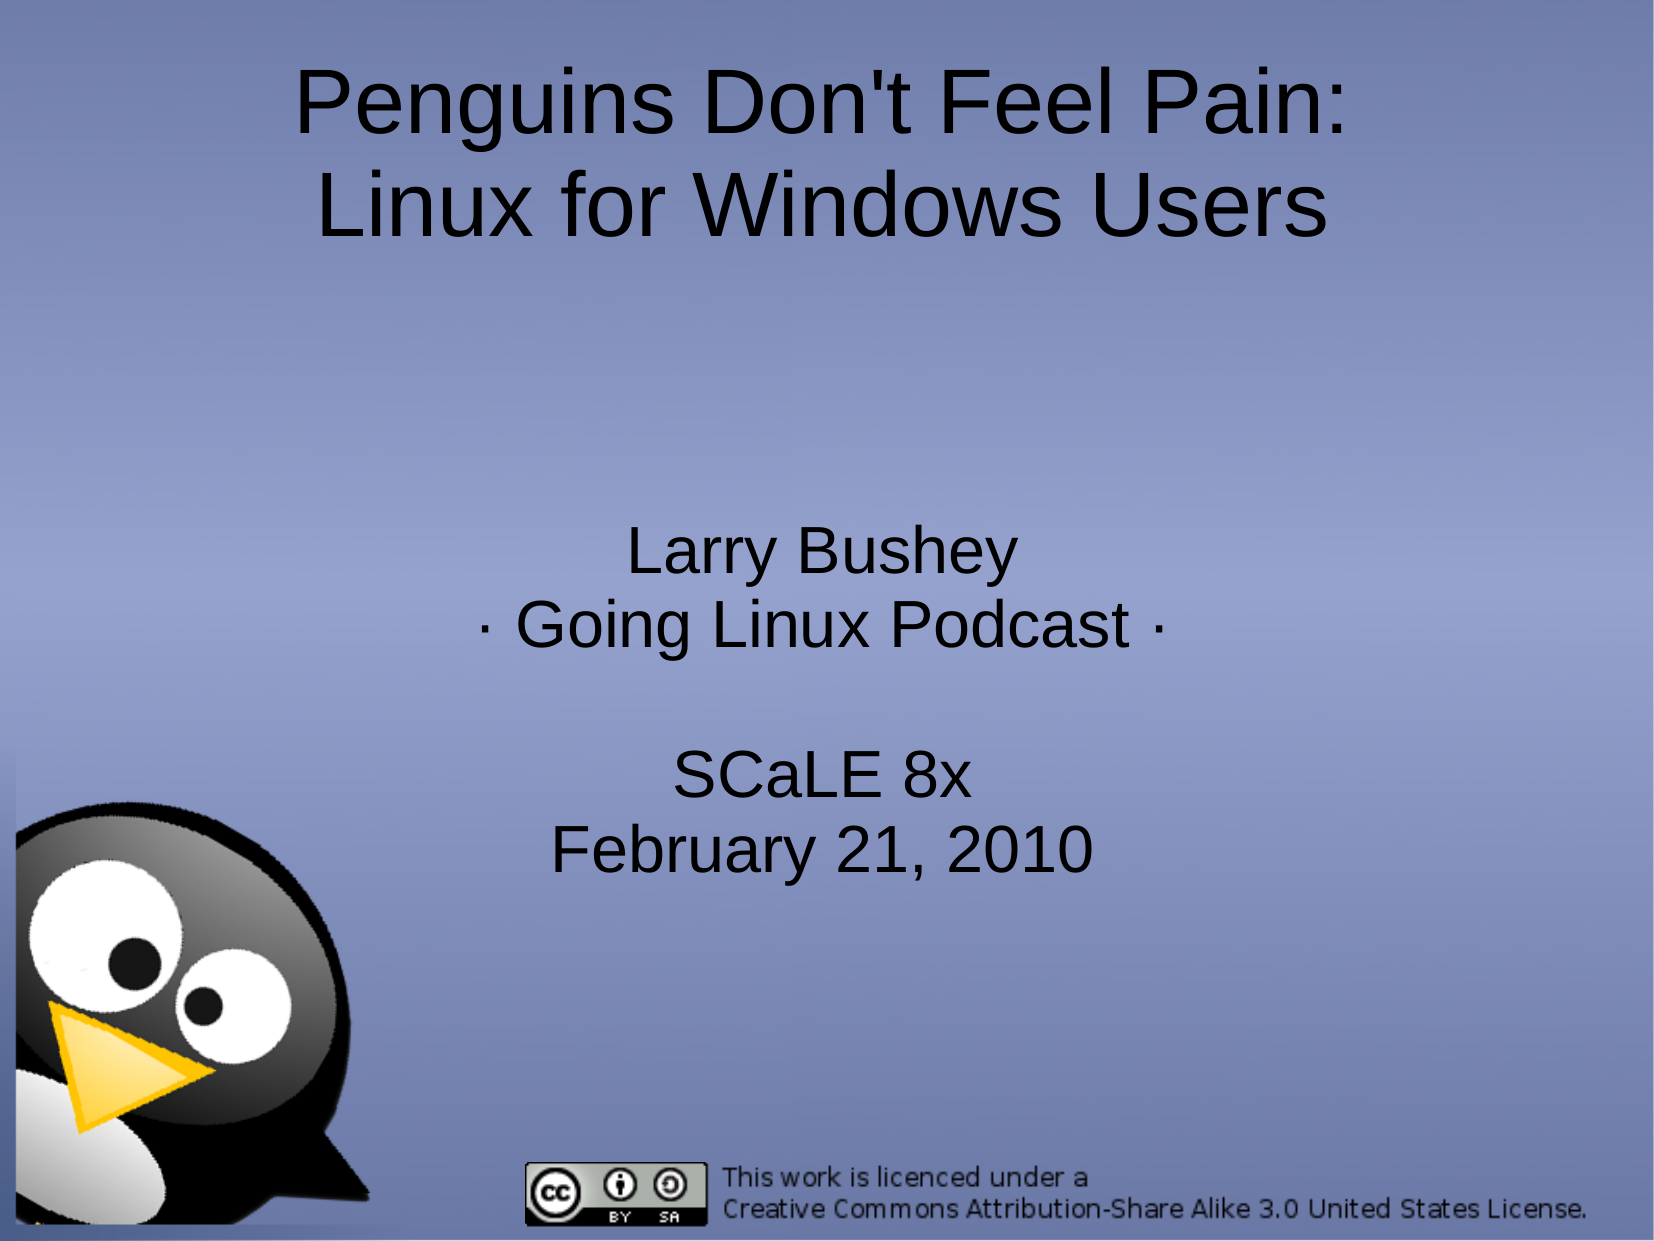

# Penguins Don't Feel Pain: Linux for Windows Users
Larry Bushey
· Going Linux Podcast ·
SCaLE 8x
February 21, 2010